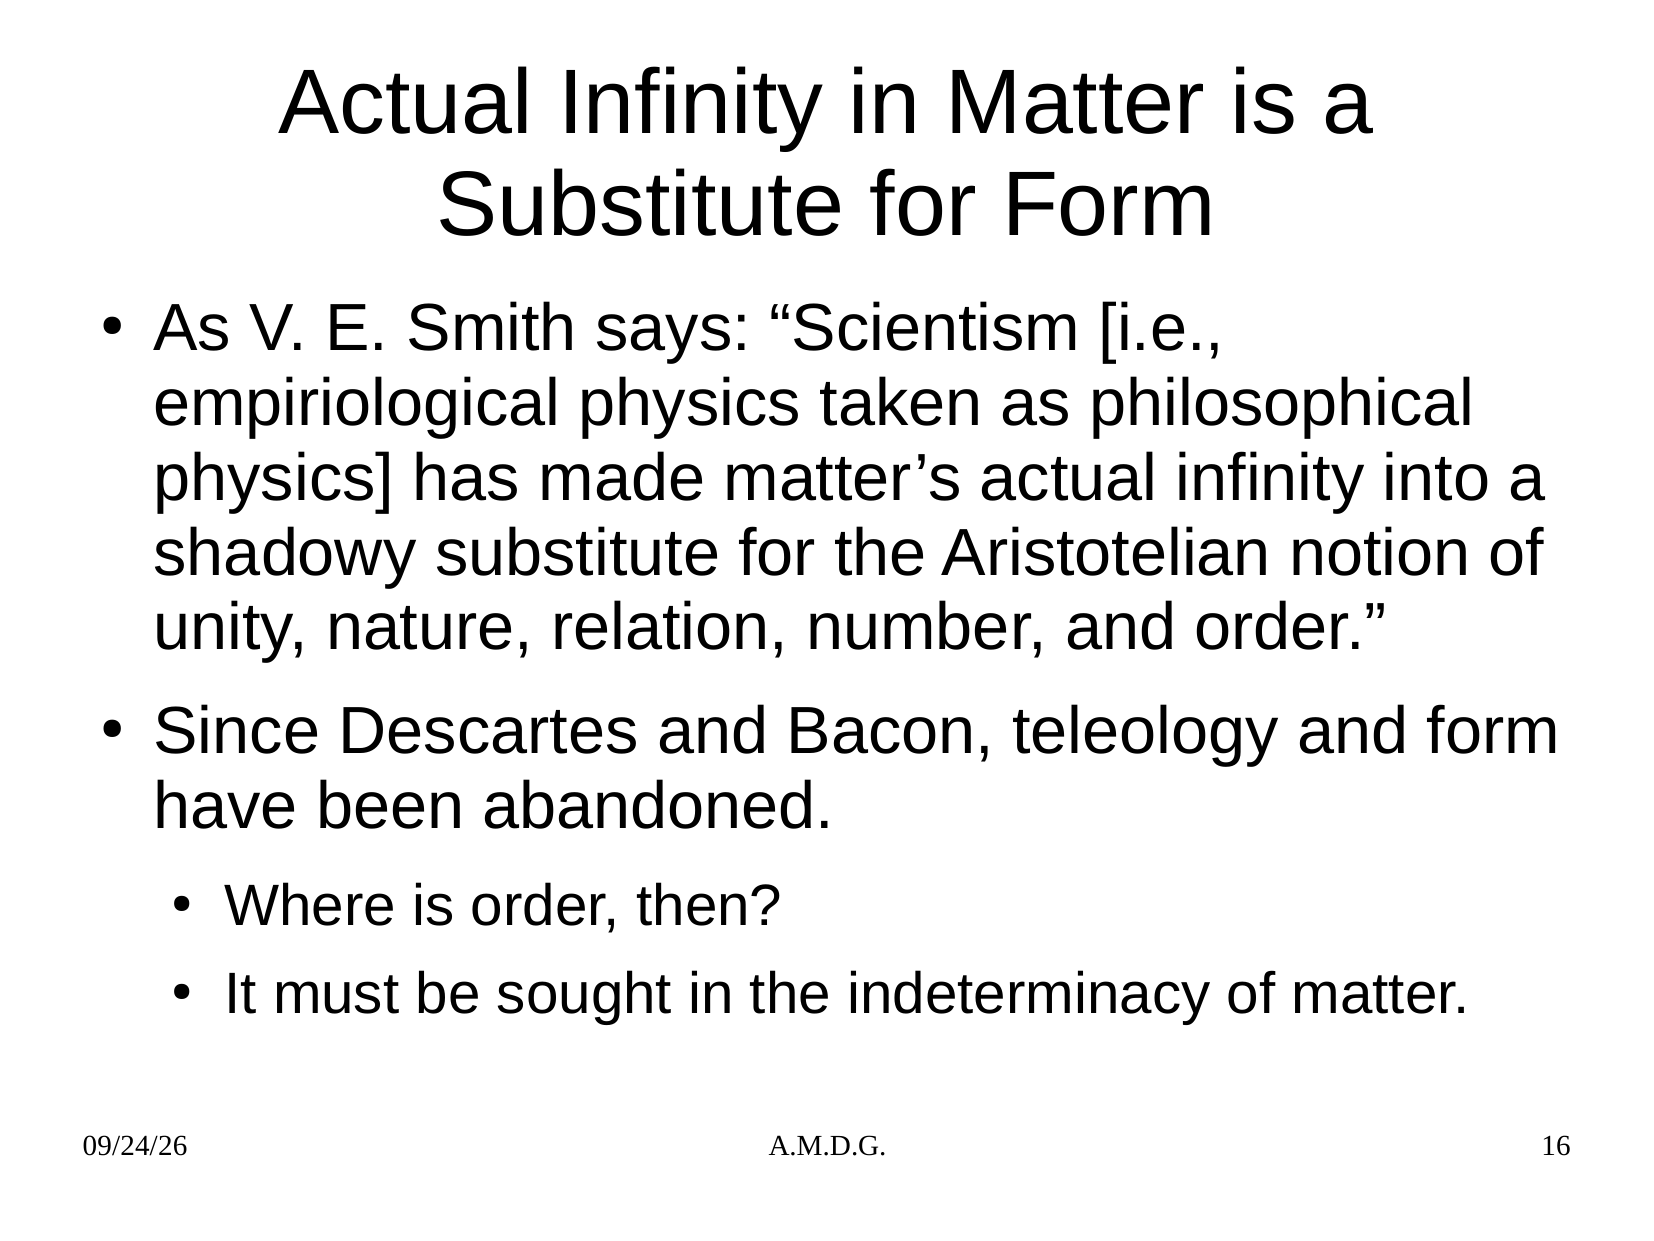

# Actual Infinity in Matter is a Substitute for Form
As V. E. Smith says: “Scientism [i.e., empiriological physics taken as philosophical physics] has made matter’s actual infinity into a shadowy substitute for the Aristotelian notion of unity, nature, relation, number, and order.”
Since Descartes and Bacon, teleology and form have been abandoned.
Where is order, then?
It must be sought in the indeterminacy of matter.
`
A.M.D.G.
16